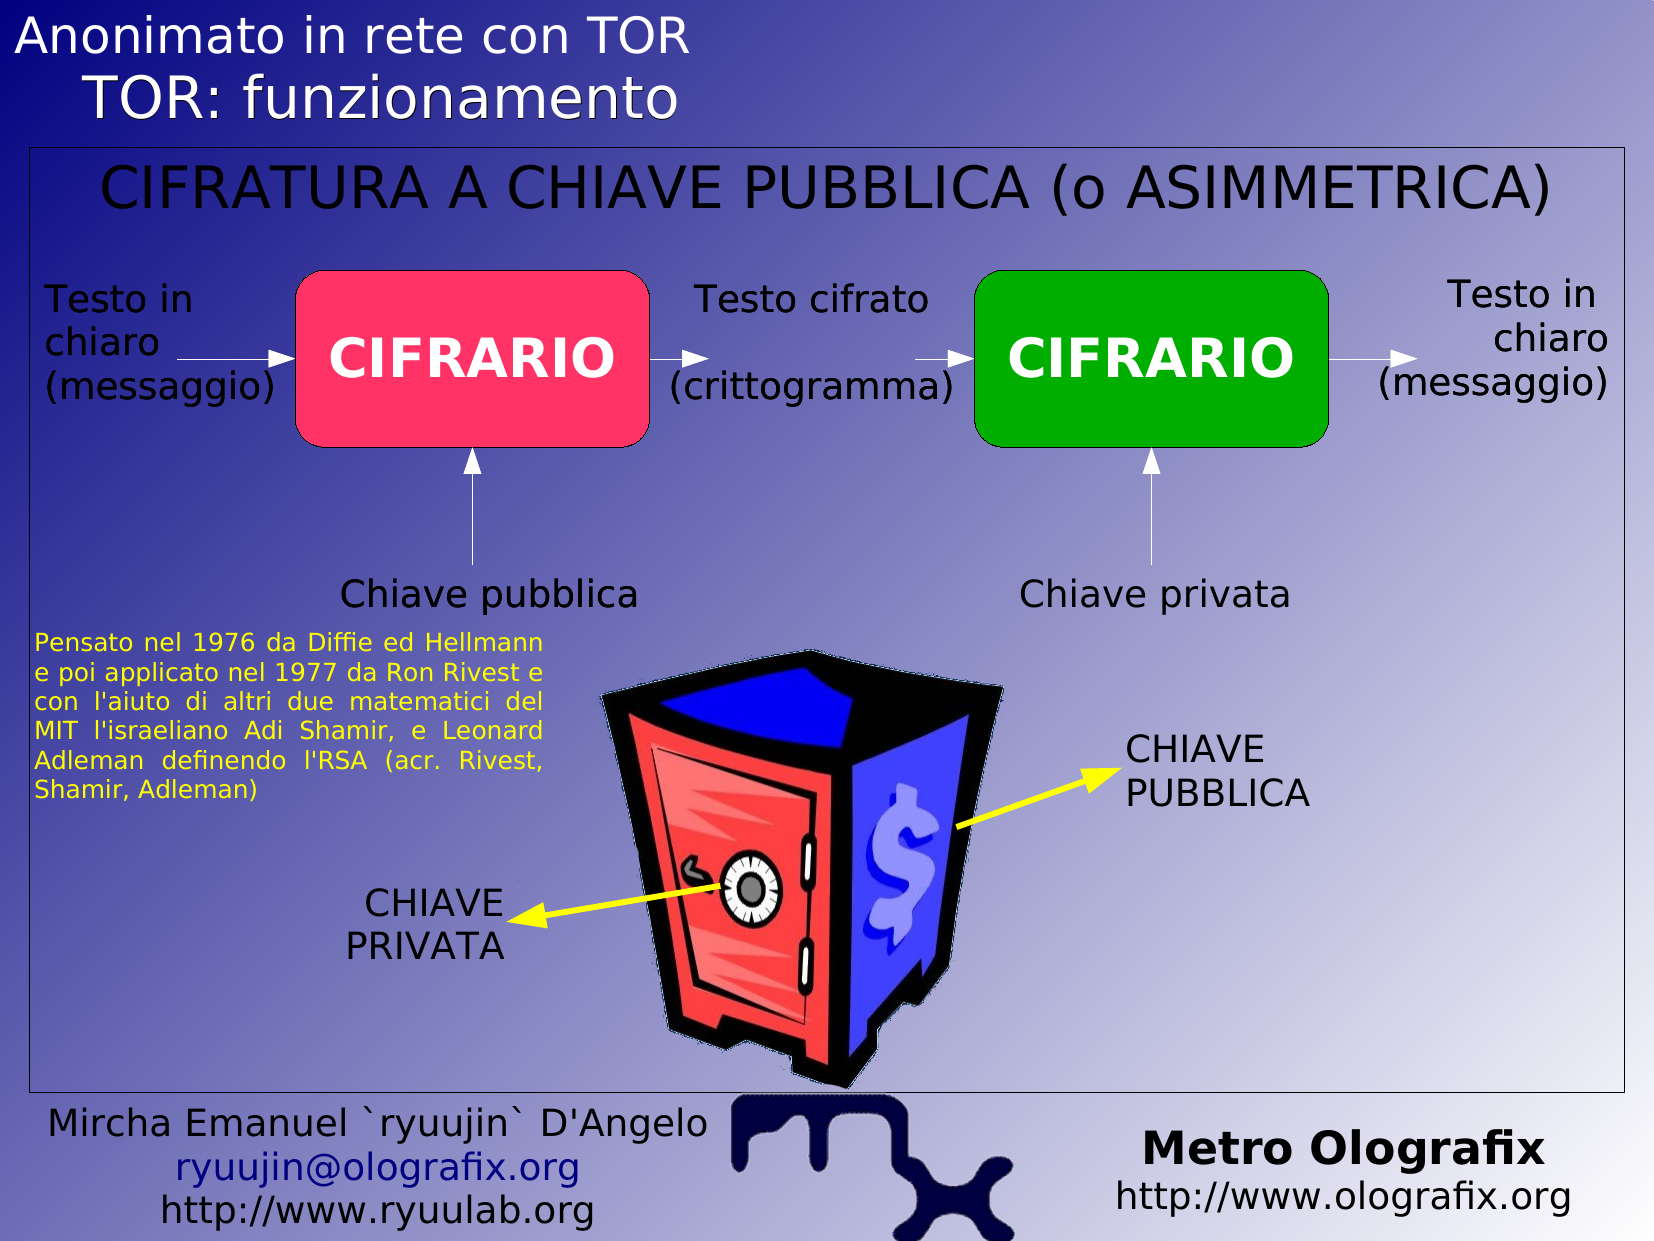

Anonimato in rete con TOR
# TOR: funzionamento
CIFRATURA A CHIAVE PUBBLICA (o ASIMMETRICA)
Testo in
chiaro
(messaggio)
Testo in
chiaro
(messaggio)
Testo in
chiaro
(messaggio)
Testo in
chiaro
(messaggio)
CIFRARIO
CIFRARIO
Testo cifrato
(crittogramma)
Testo cifrato
(crittogramma)
CIFRARIO
CIFRARIO
Chiave pubblica
Chiave pubblica
Chiave privata
Pensato nel 1976 da Diffie ed Hellmann e poi applicato nel 1977 da Ron Rivest e con l'aiuto di altri due matematici del MIT l'israeliano Adi Shamir, e Leonard Adleman definendo l'RSA (acr. Rivest, Shamir, Adleman)
CHIAVE PUBBLICA
CHIAVE PRIVATA
Mircha Emanuel `ryuujin` D'Angelo
ryuujin@olografix.org
http://www.ryuulab.org
Metro Olografix
http://www.olografix.org